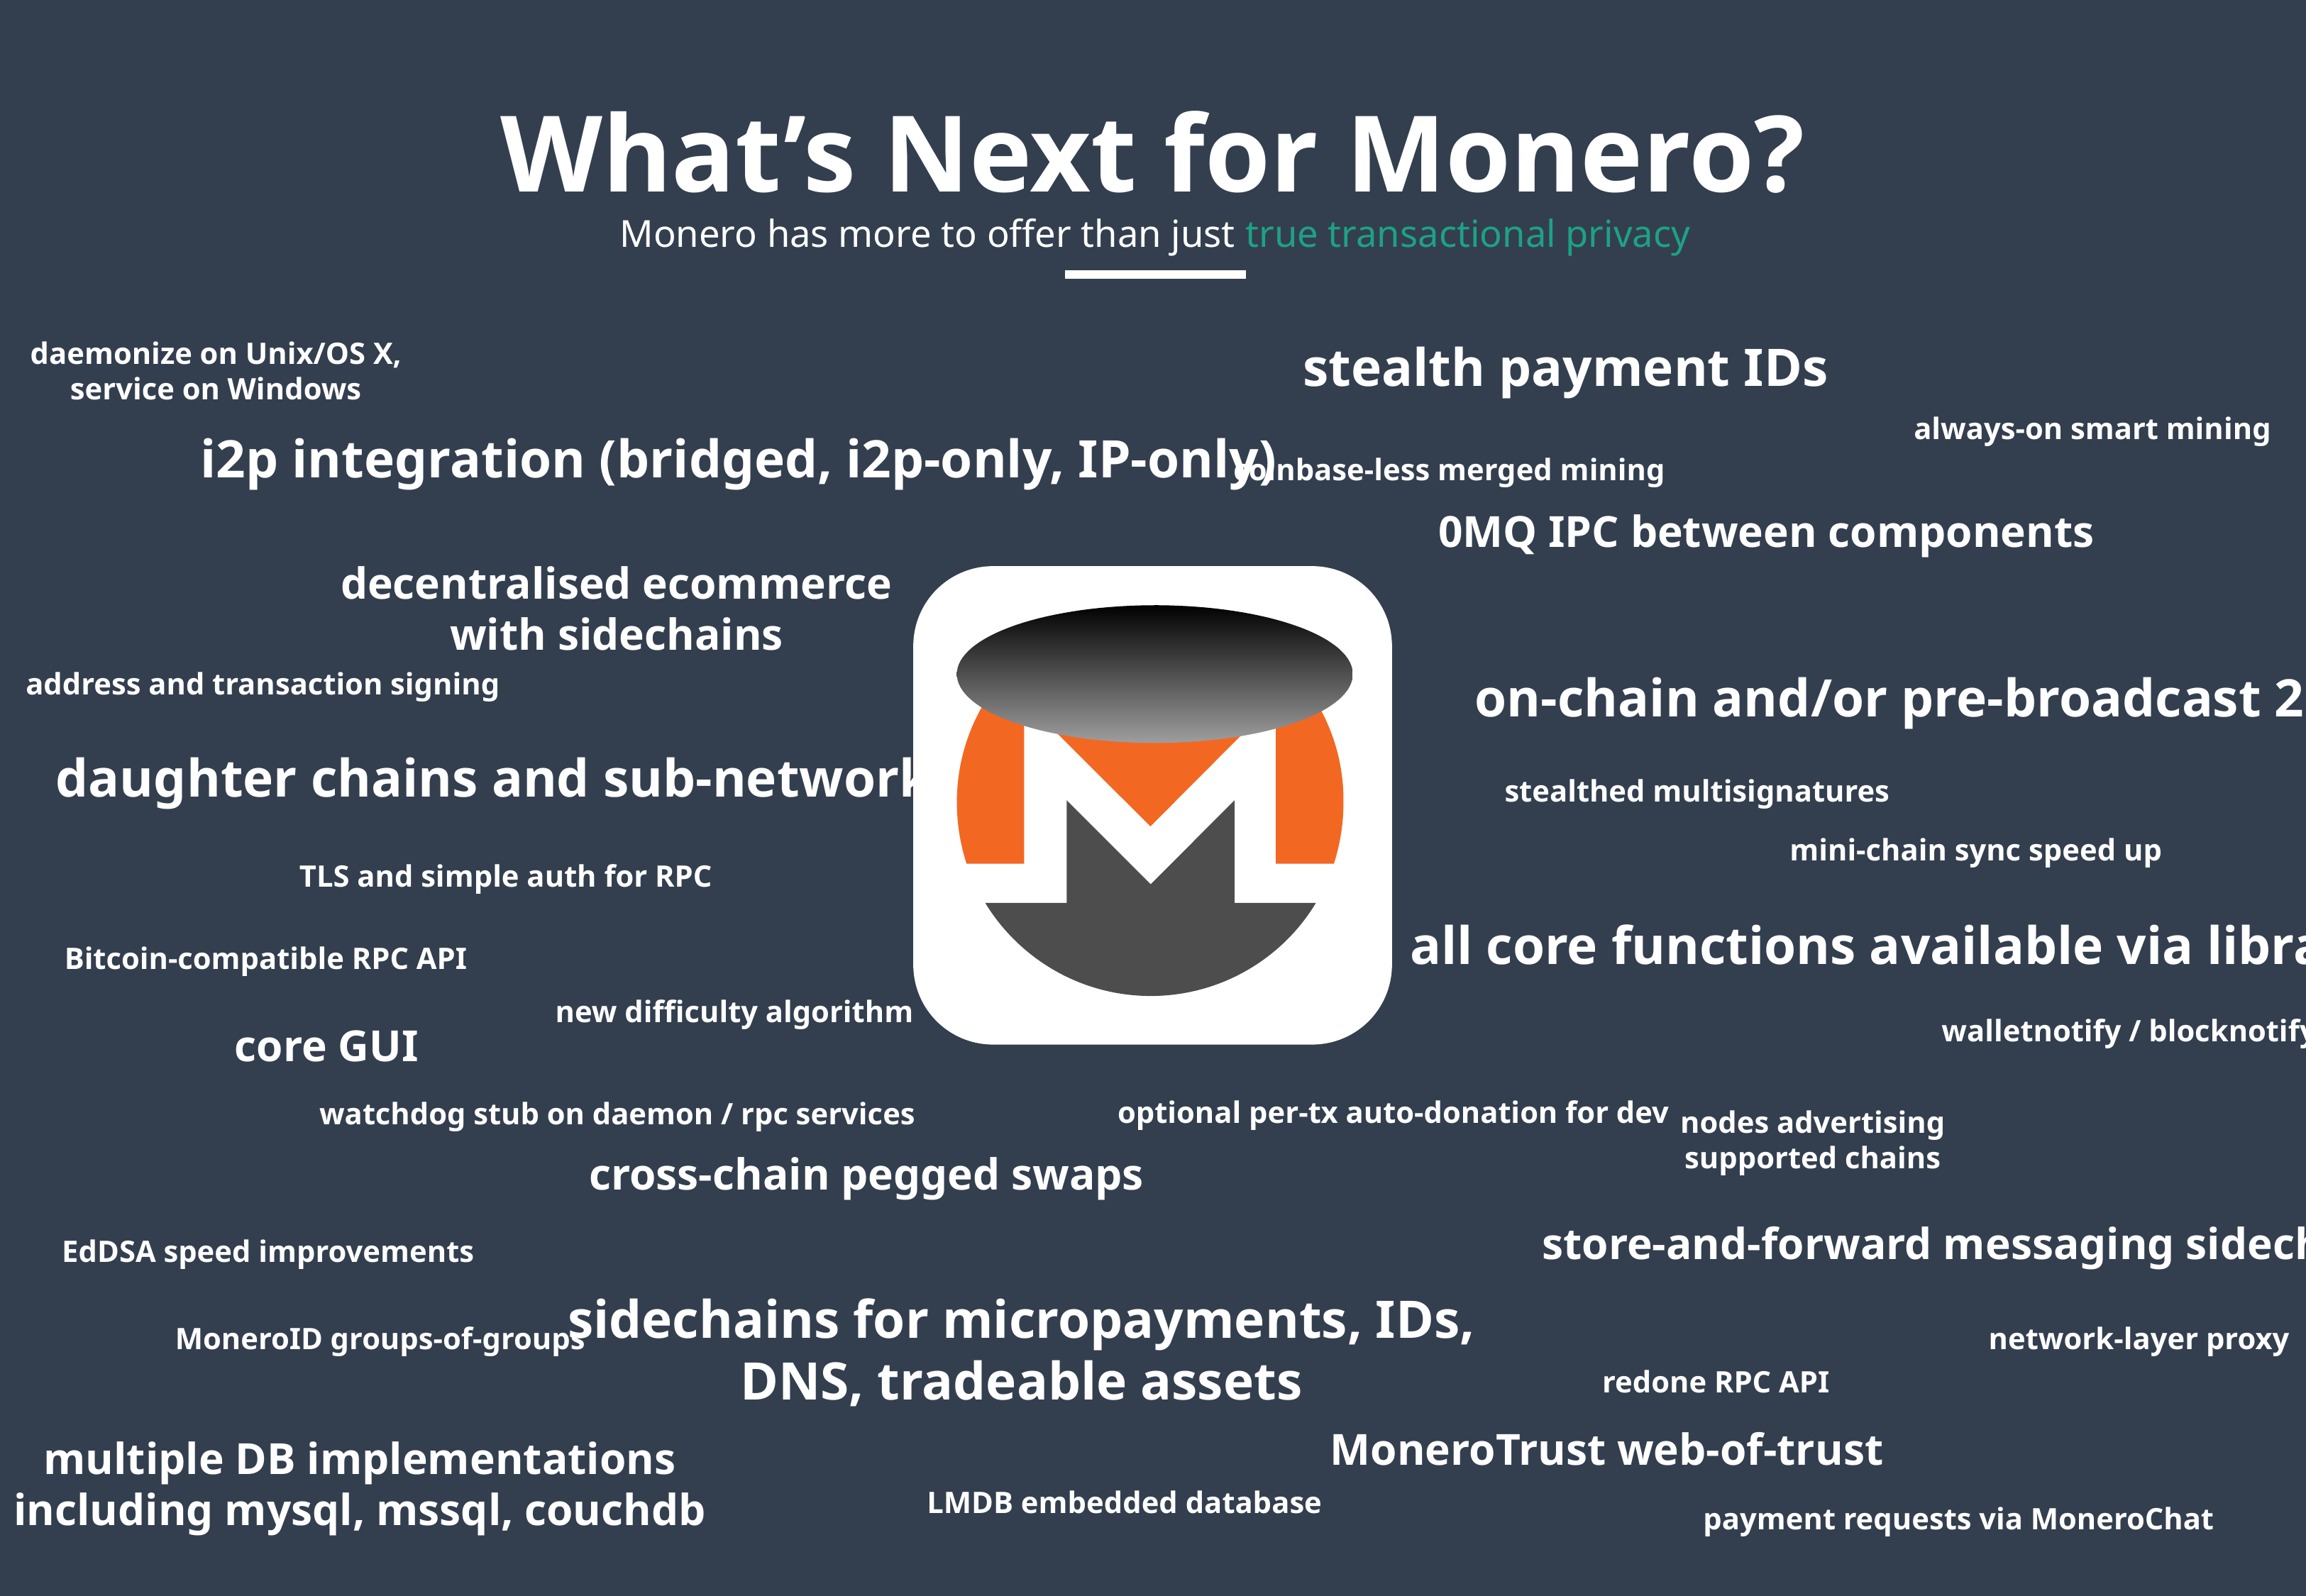

What’s Next for Monero?
Monero has more to offer than just true transactional privacy
daemonize on Unix/OS X,
service on Windows
decentralised ecommerce
with sidechains
on-chain and/or pre-broadcast 2FA
Bitcoin-compatible RPC API
optional per-tx auto-donation for dev
redone RPC API
multiple DB implementations
including mysql, mssql, couchdb
stealth payment IDs
always-on smart mining
address and transaction signing
stealthed multisignatures
all core functions available via libraries
new difficulty algorithm
store-and-forward messaging sidechain
MoneroID groups-of-groups
LMDB embedded database
i2p integration (bridged, i2p-only, IP-only)
0MQ IPC between components
TLS and simple auth for RPC
walletnotify / blocknotify
core GUI
sidechains for micropayments, IDs,
DNS, tradeable assets
network-layer proxy
MoneroTrust web-of-trust
coinbase-less merged mining
daughter chains and sub-networks
mini-chain sync speed up
watchdog stub on daemon / rpc services
nodes advertising
supported chains
cross-chain pegged swaps
EdDSA speed improvements
payment requests via MoneroChat